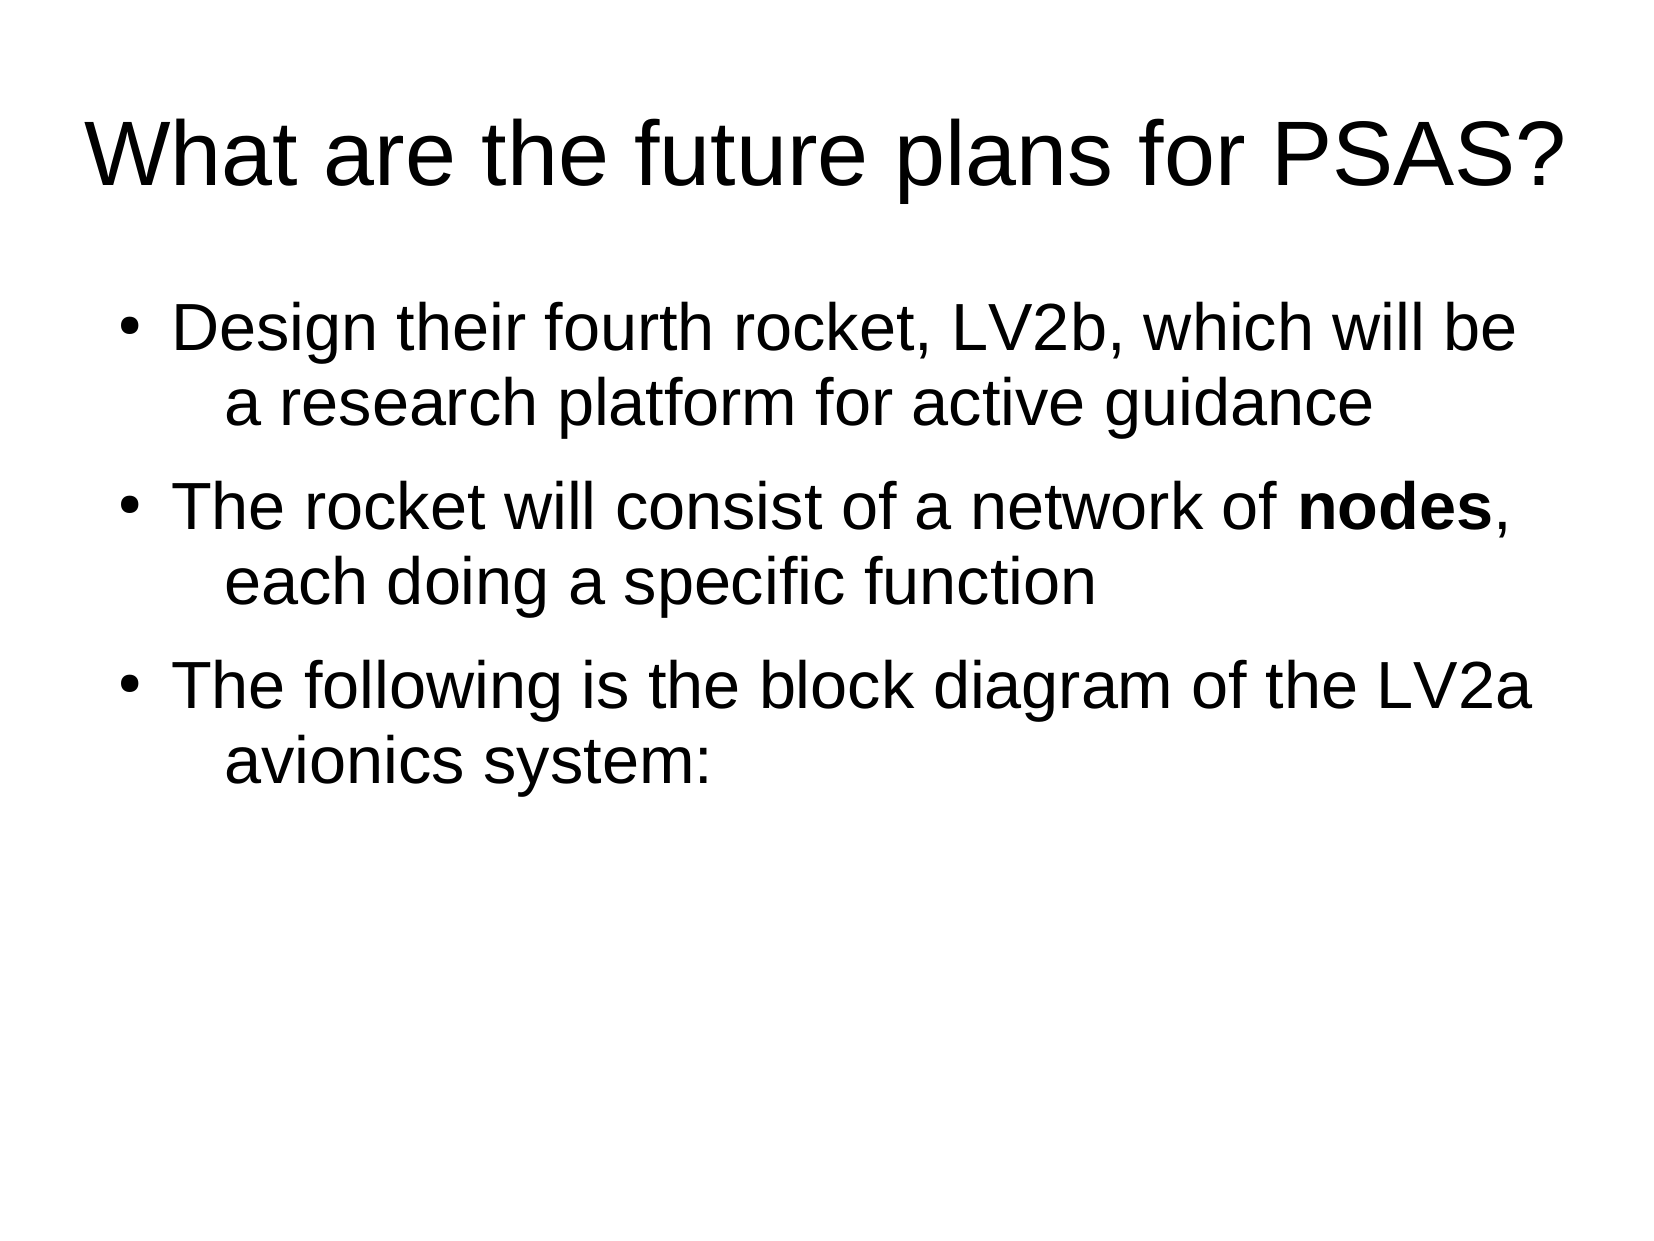

# What are the future plans for PSAS?
Design their fourth rocket, LV2b, which will be a research platform for active guidance
The rocket will consist of a network of nodes, each doing a specific function
The following is the block diagram of the LV2a avionics system: